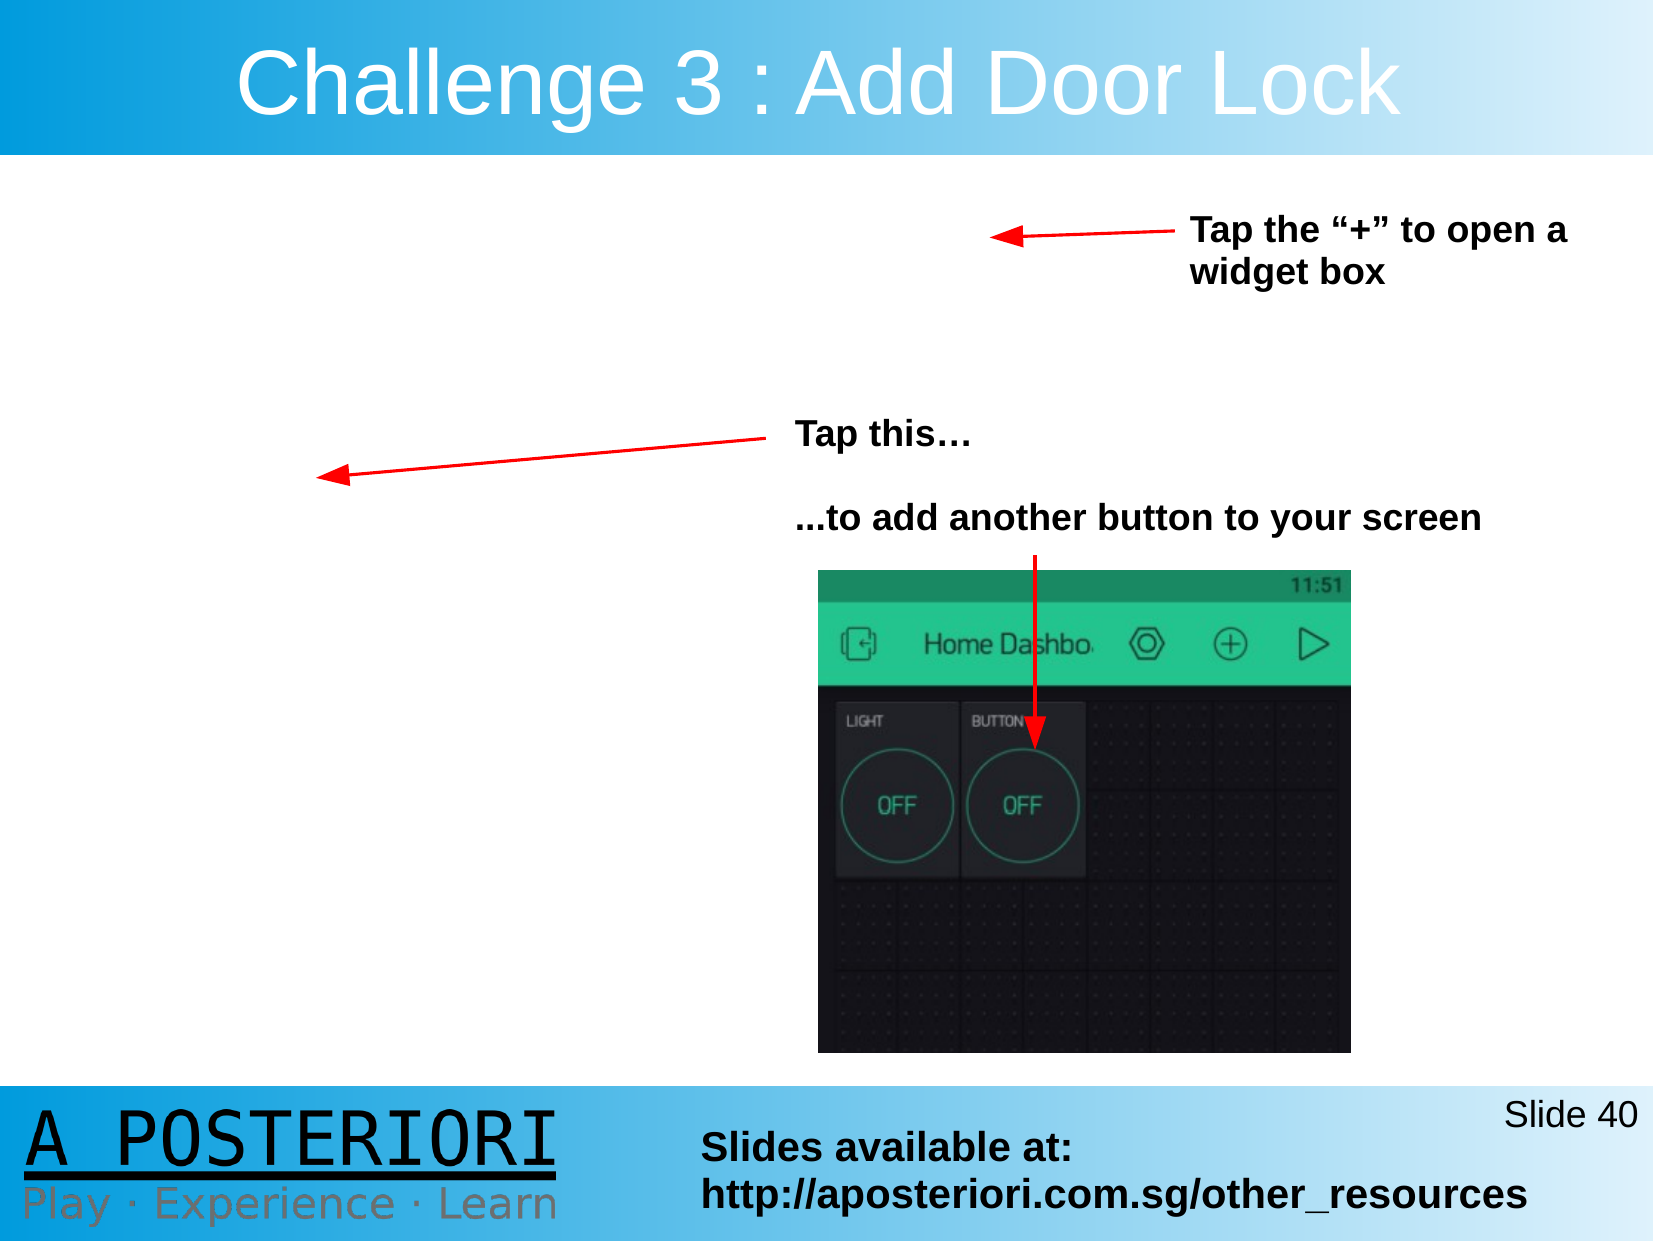

# Challenge 3 : Add Door Lock
Tap the “+” to open a widget box
Tap this…
...to add another button to your screen